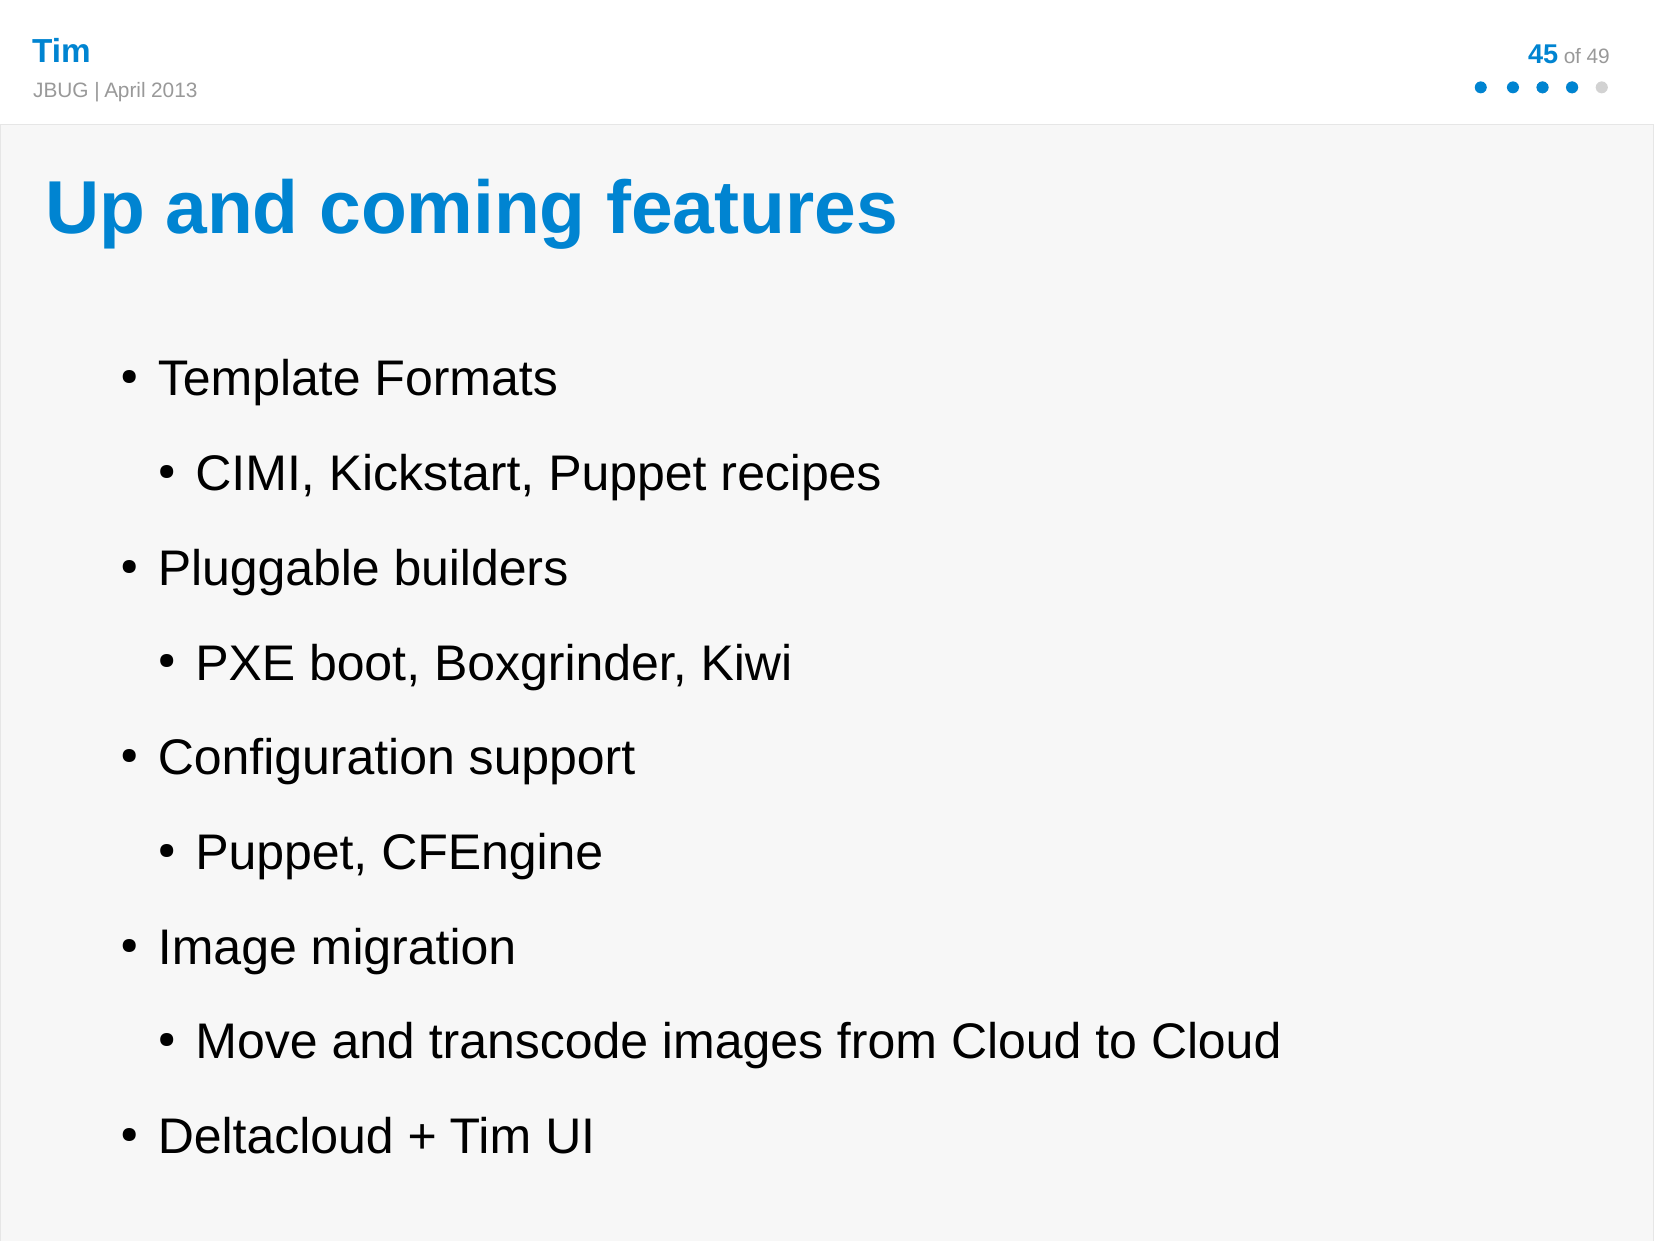

 of 49
Tim
JBUG | April 2013
# Up and coming features
Template Formats
CIMI, Kickstart, Puppet recipes
Pluggable builders
PXE boot, Boxgrinder, Kiwi
Configuration support
Puppet, CFEngine
Image migration
Move and transcode images from Cloud to Cloud
Deltacloud + Tim UI